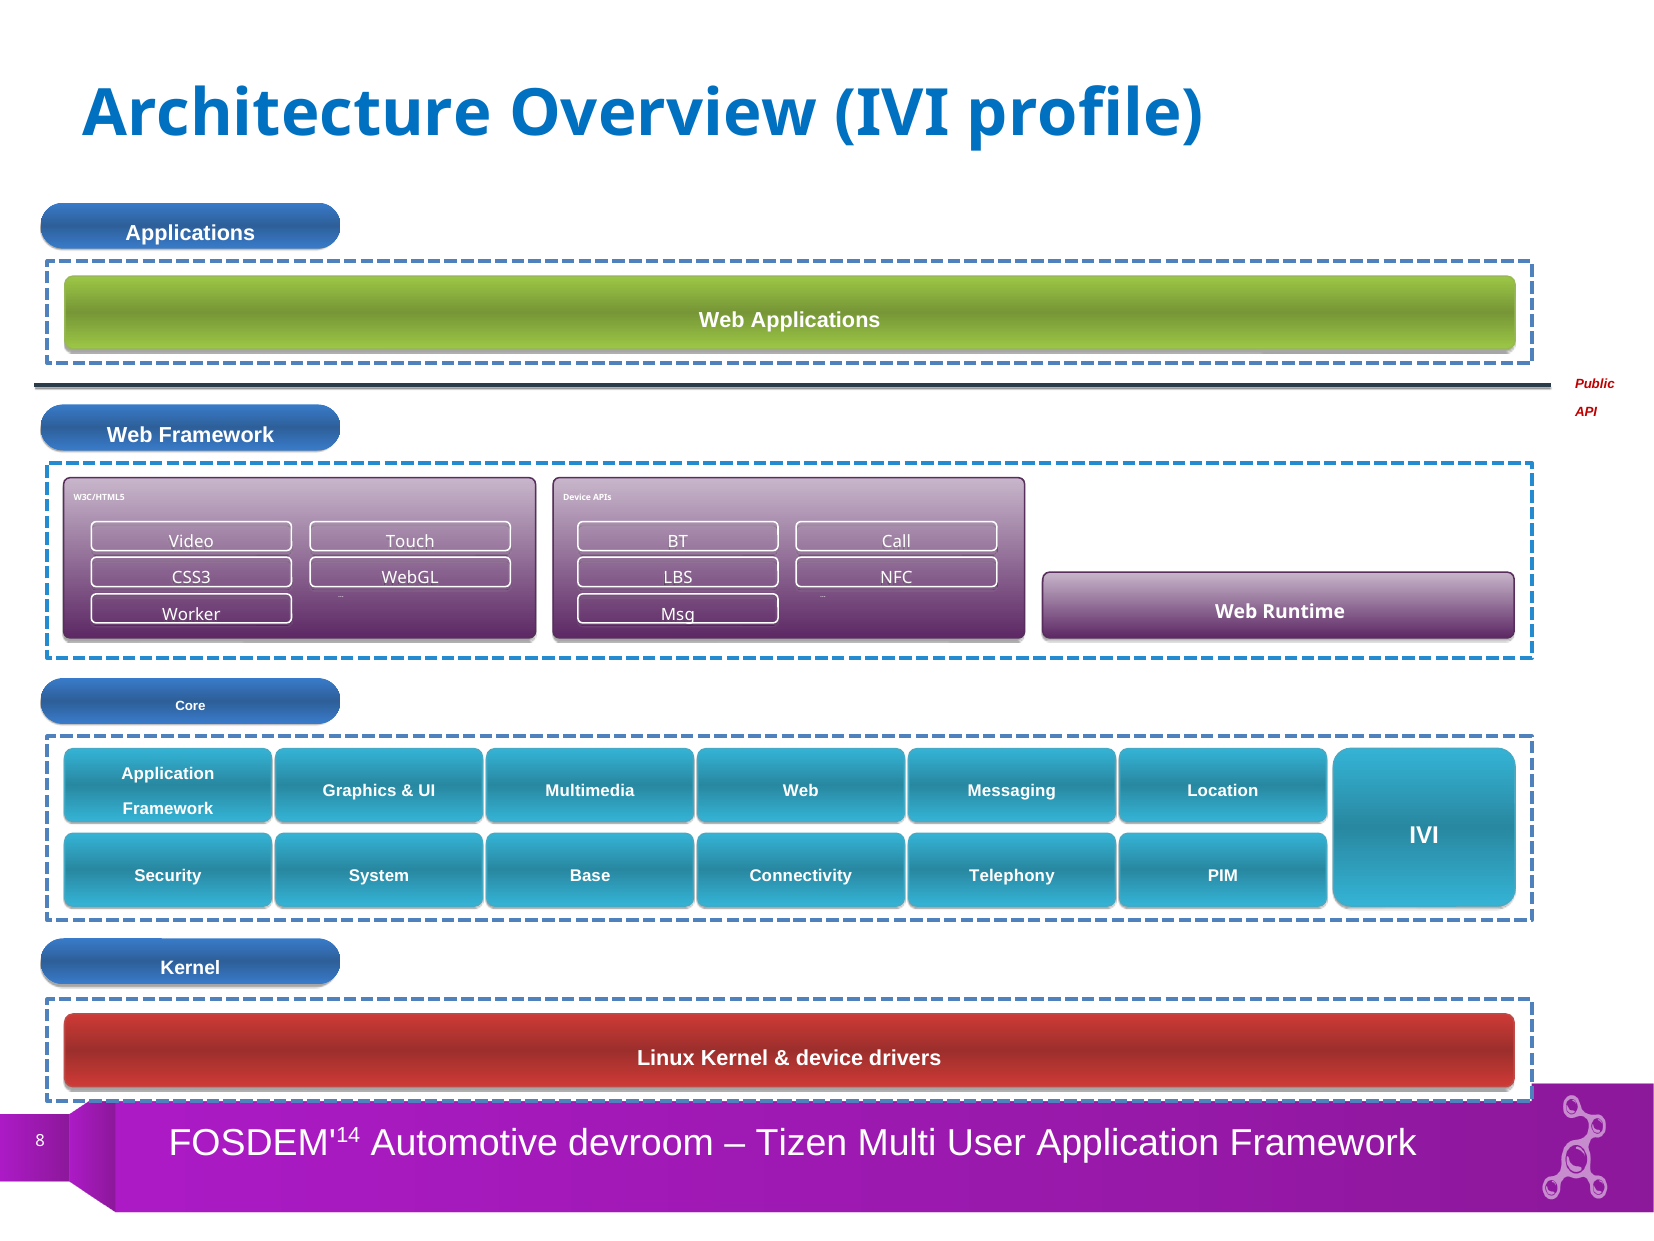

# Architecture Overview (IVI profile)
Applications
Web Applications
Public
API
Web Framework
 W3C/HTML5
 Device APIs
Video
Touch
BT
Call
CSS3
WebGL
LBS
NFC
 Web Runtime
…
…
Worker
Msg
Core
IVI
Application
Framework
Graphics & UI
Multimedia
Web
Messaging
Location
Security
System
Base
Connectivity
Telephony
PIM
Kernel
Linux Kernel & device drivers